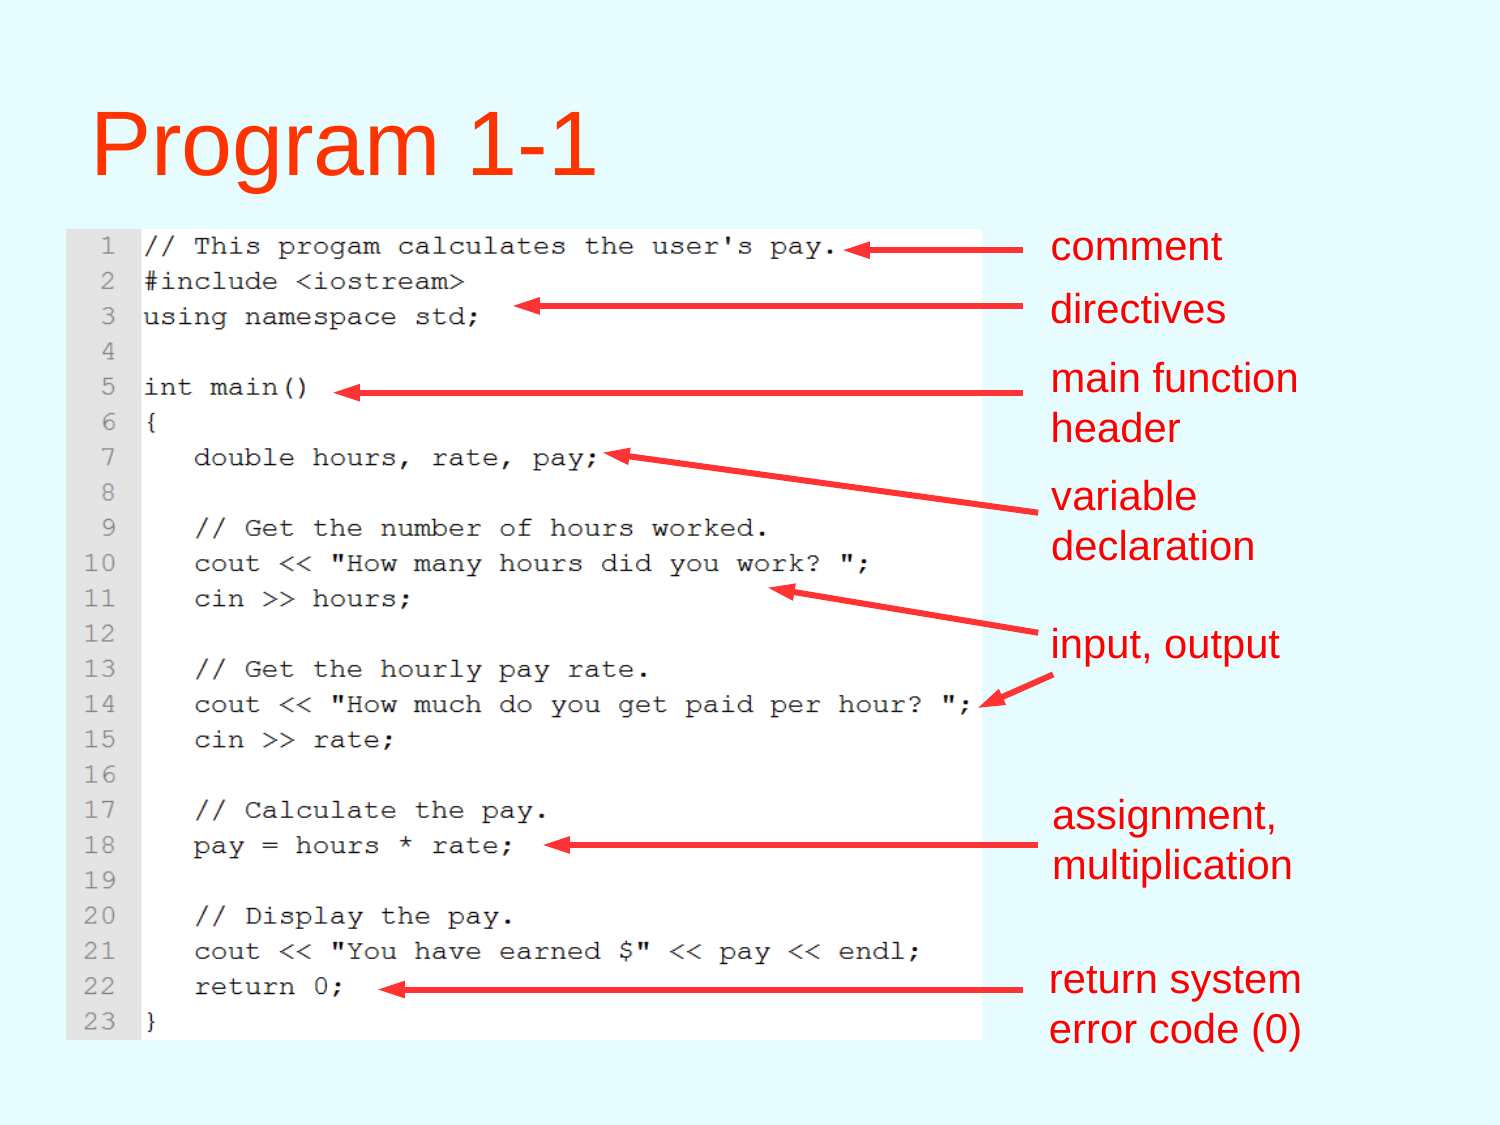

# Program 1-1
comment
directives
main function header
variable declaration
input, output
assignment, multiplication
return system error code (0)